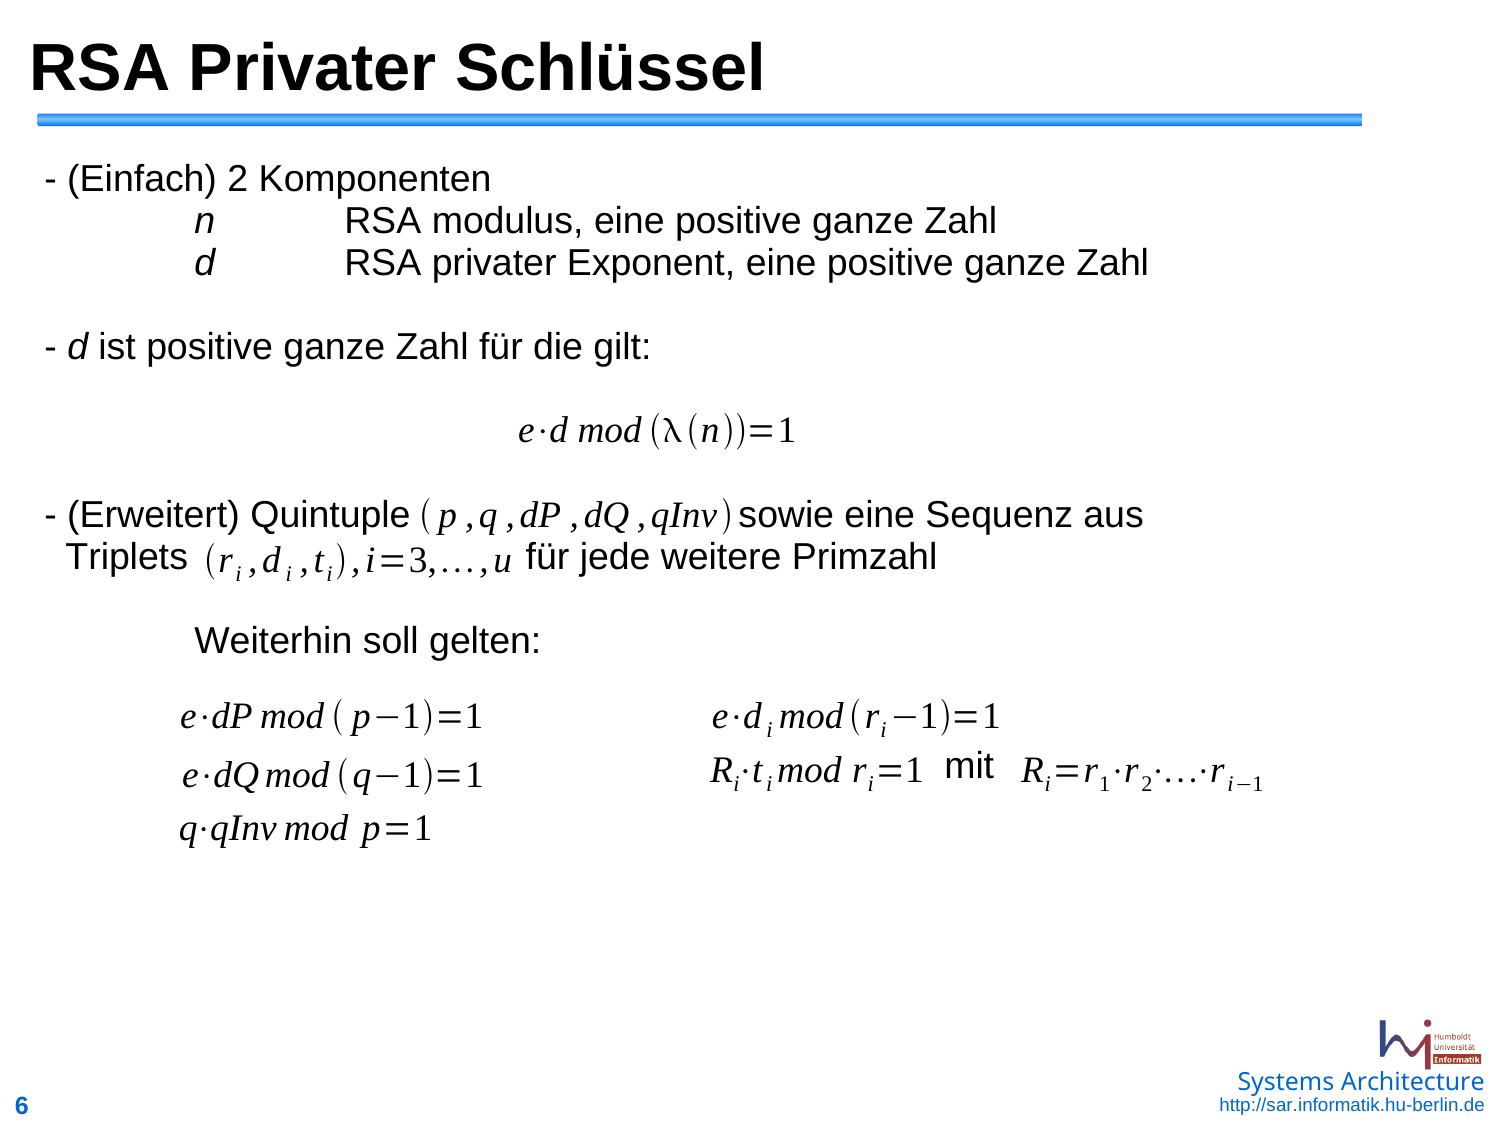

# RSA Privater Schlüssel
- (Einfach) 2 Komponenten
	n	RSA modulus, eine positive ganze Zahl
	d	RSA privater Exponent, eine positive ganze Zahl
- d ist positive ganze Zahl für die gilt:
- (Erweitert) Quintuple 		 sowie eine Sequenz aus
 Triplets 	 für jede weitere Primzahl
	Weiterhin soll gelten:
						mit